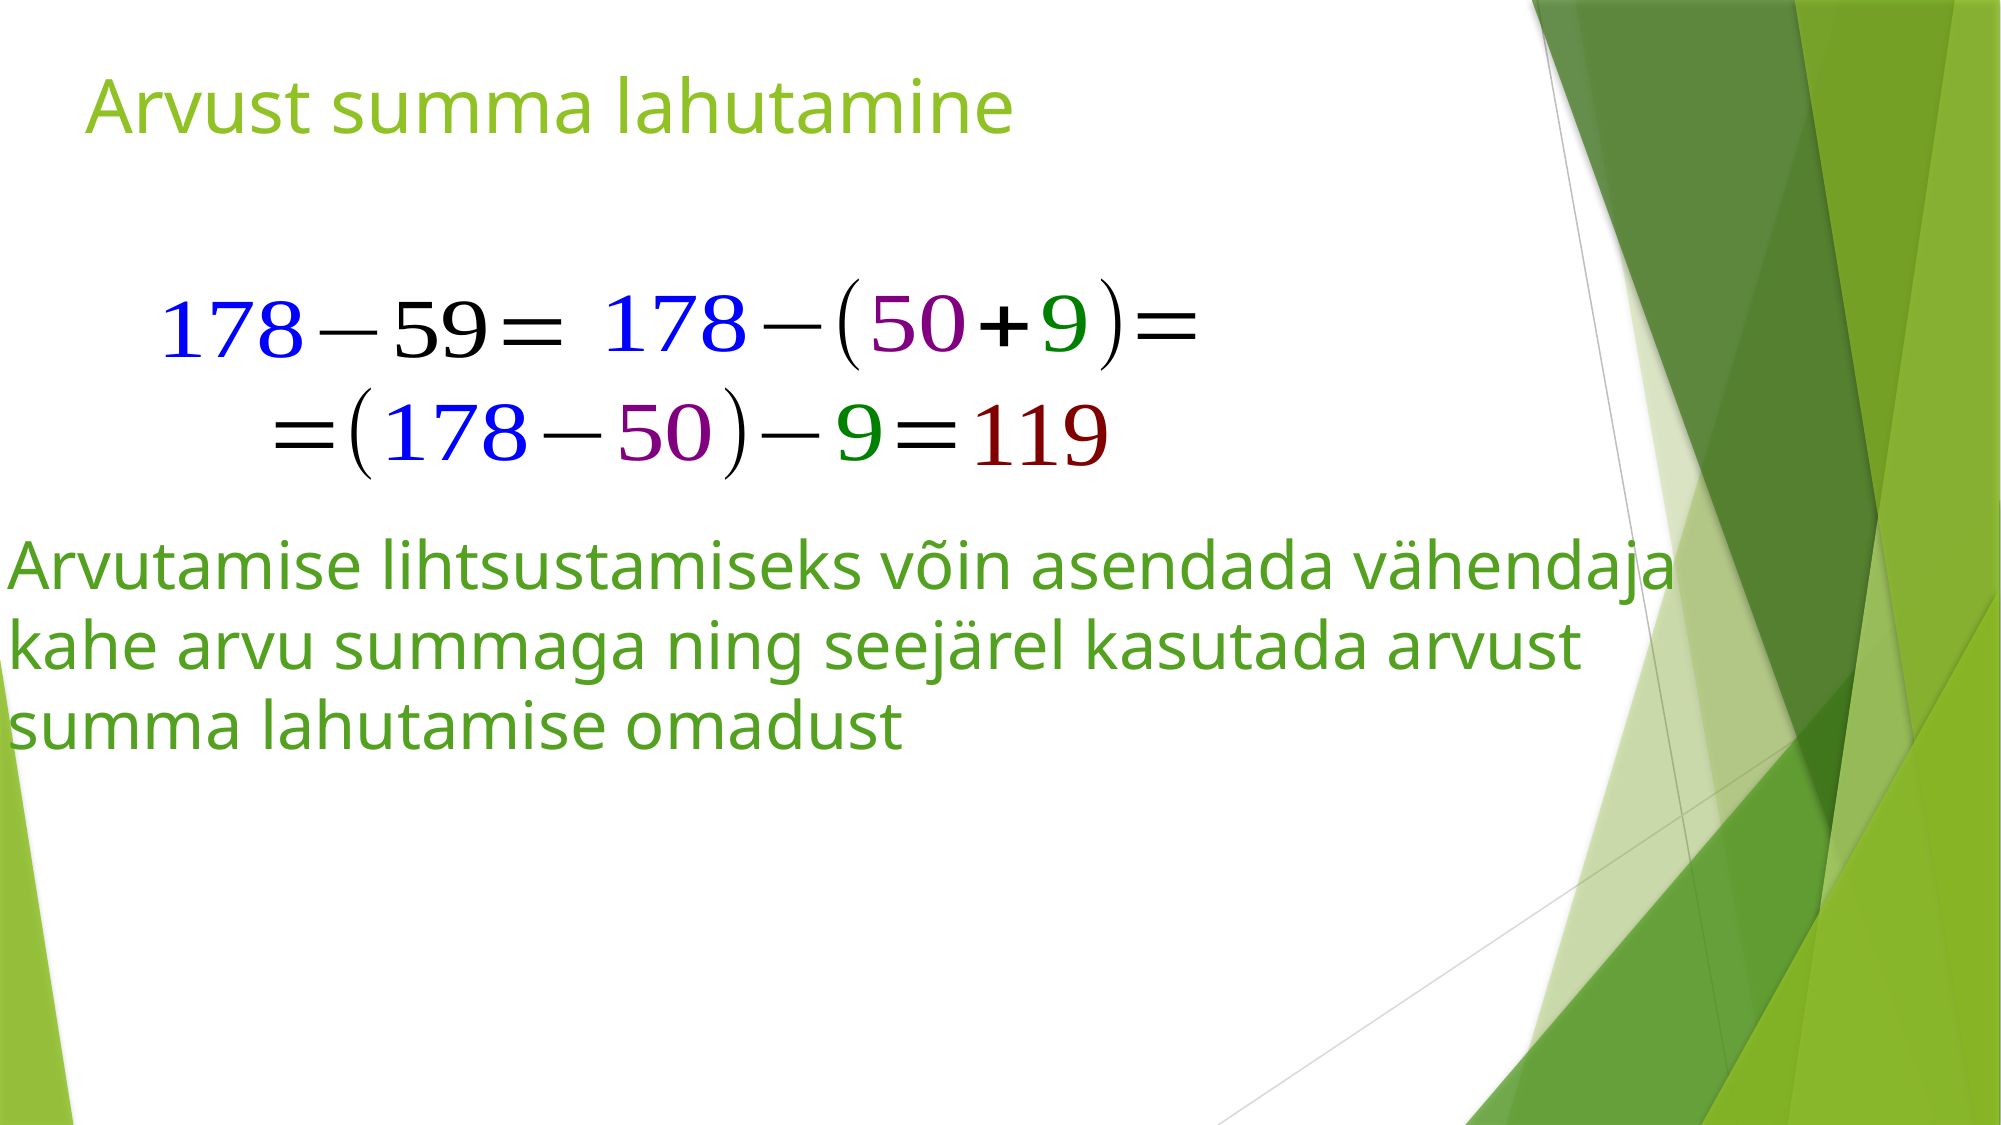

# Arvust summa lahutamine
Arvutamise lihtsustamiseks võin asendada vähendaja
kahe arvu summaga ning seejärel kasutada arvust
summa lahutamise omadust